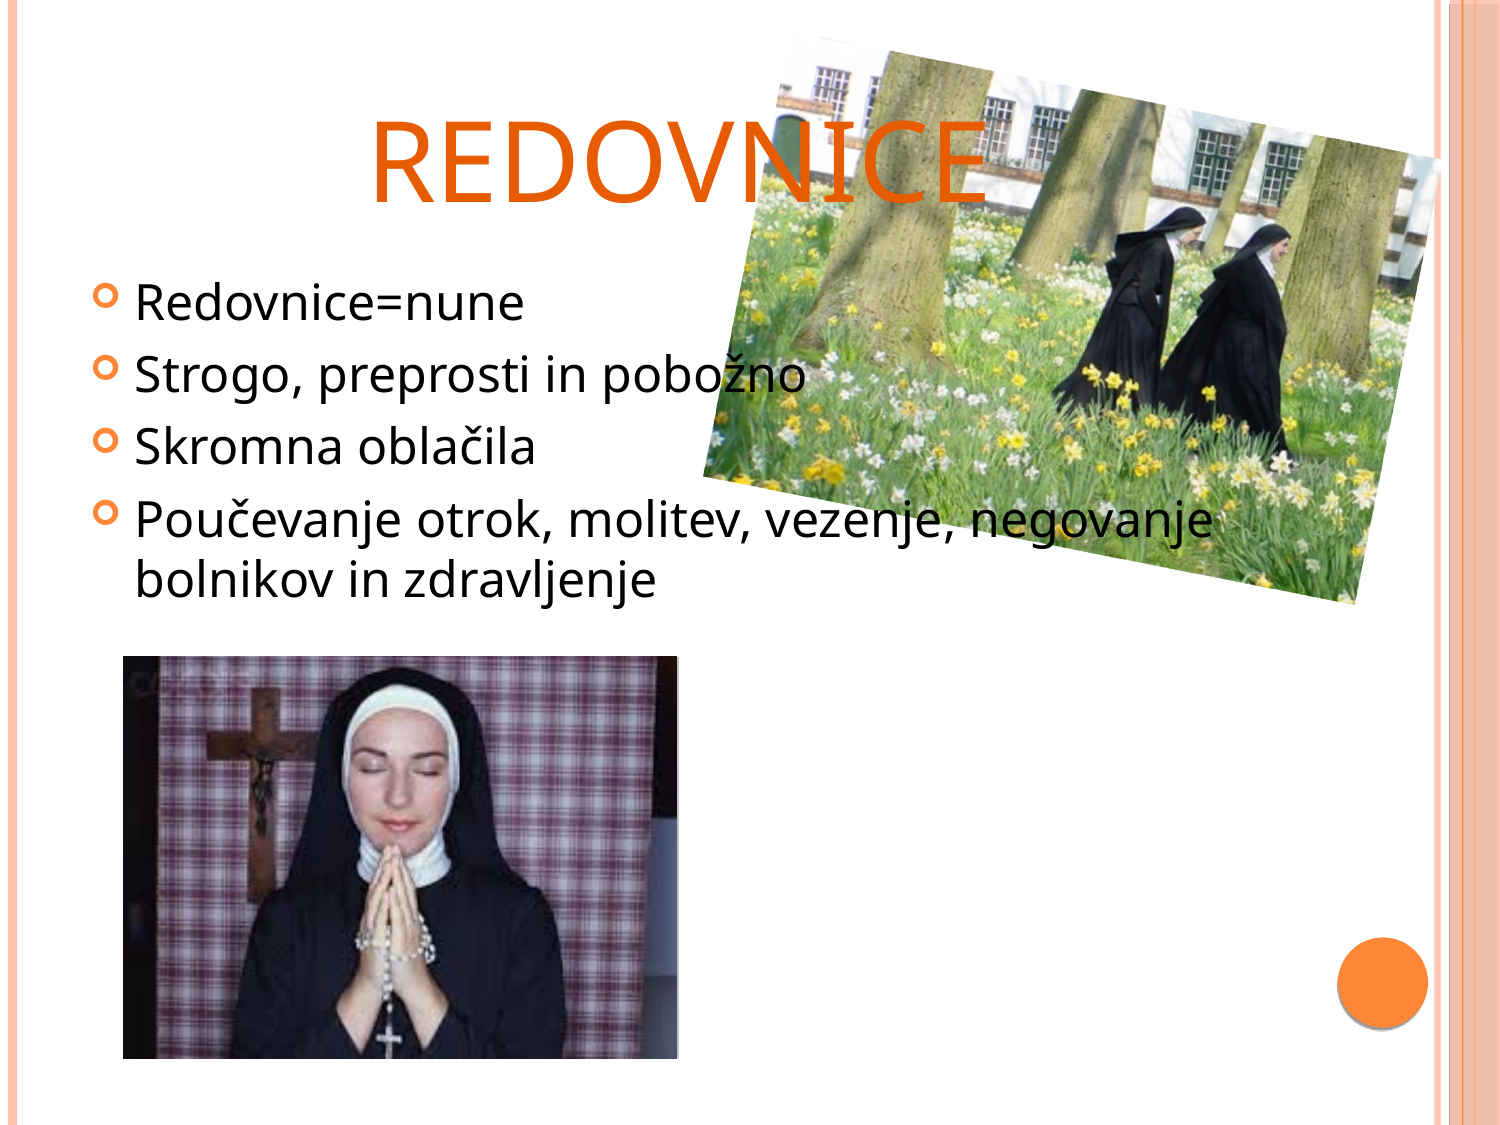

# REDOVNICE
Redovnice=nune
Strogo, preprosti in pobožno
Skromna oblačila
Poučevanje otrok, molitev, vezenje, negovanje bolnikov in zdravljenje